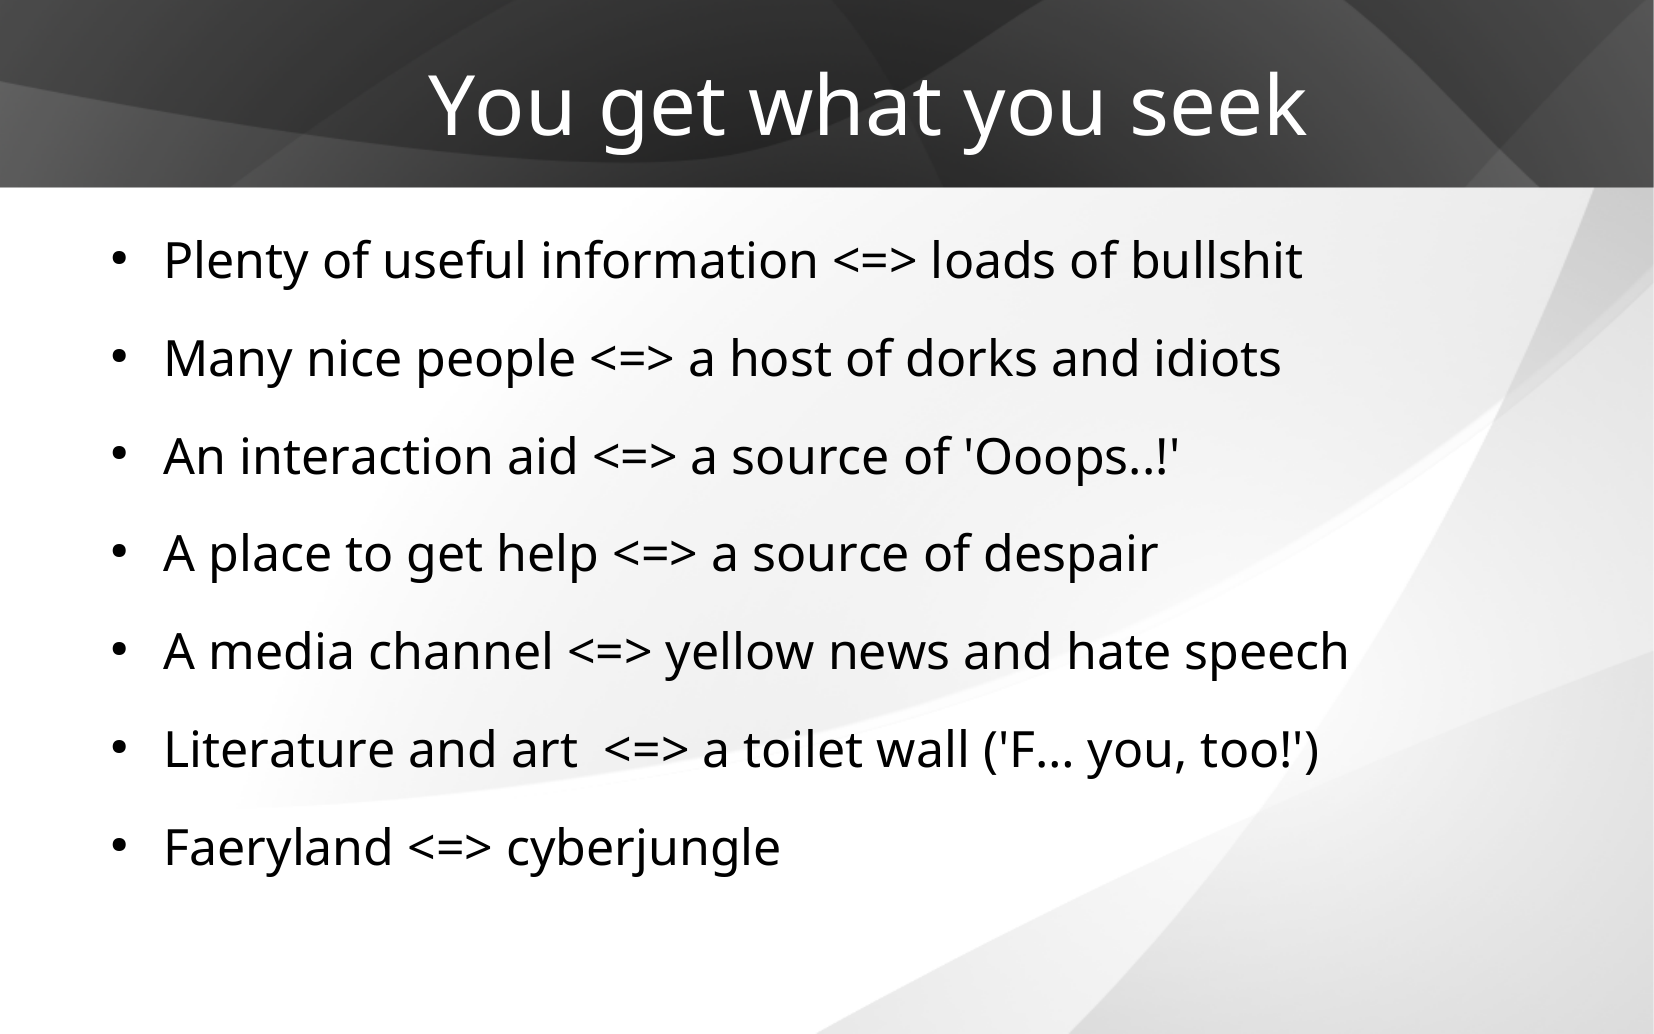

# You get what you seek
Plenty of useful information <=> loads of bullshit
Many nice people <=> a host of dorks and idiots
An interaction aid <=> a source of 'Ooops..!'
A place to get help <=> a source of despair
A media channel <=> yellow news and hate speech
Literature and art <=> a toilet wall ('F… you, too!')
Faeryland <=> cyberjungle